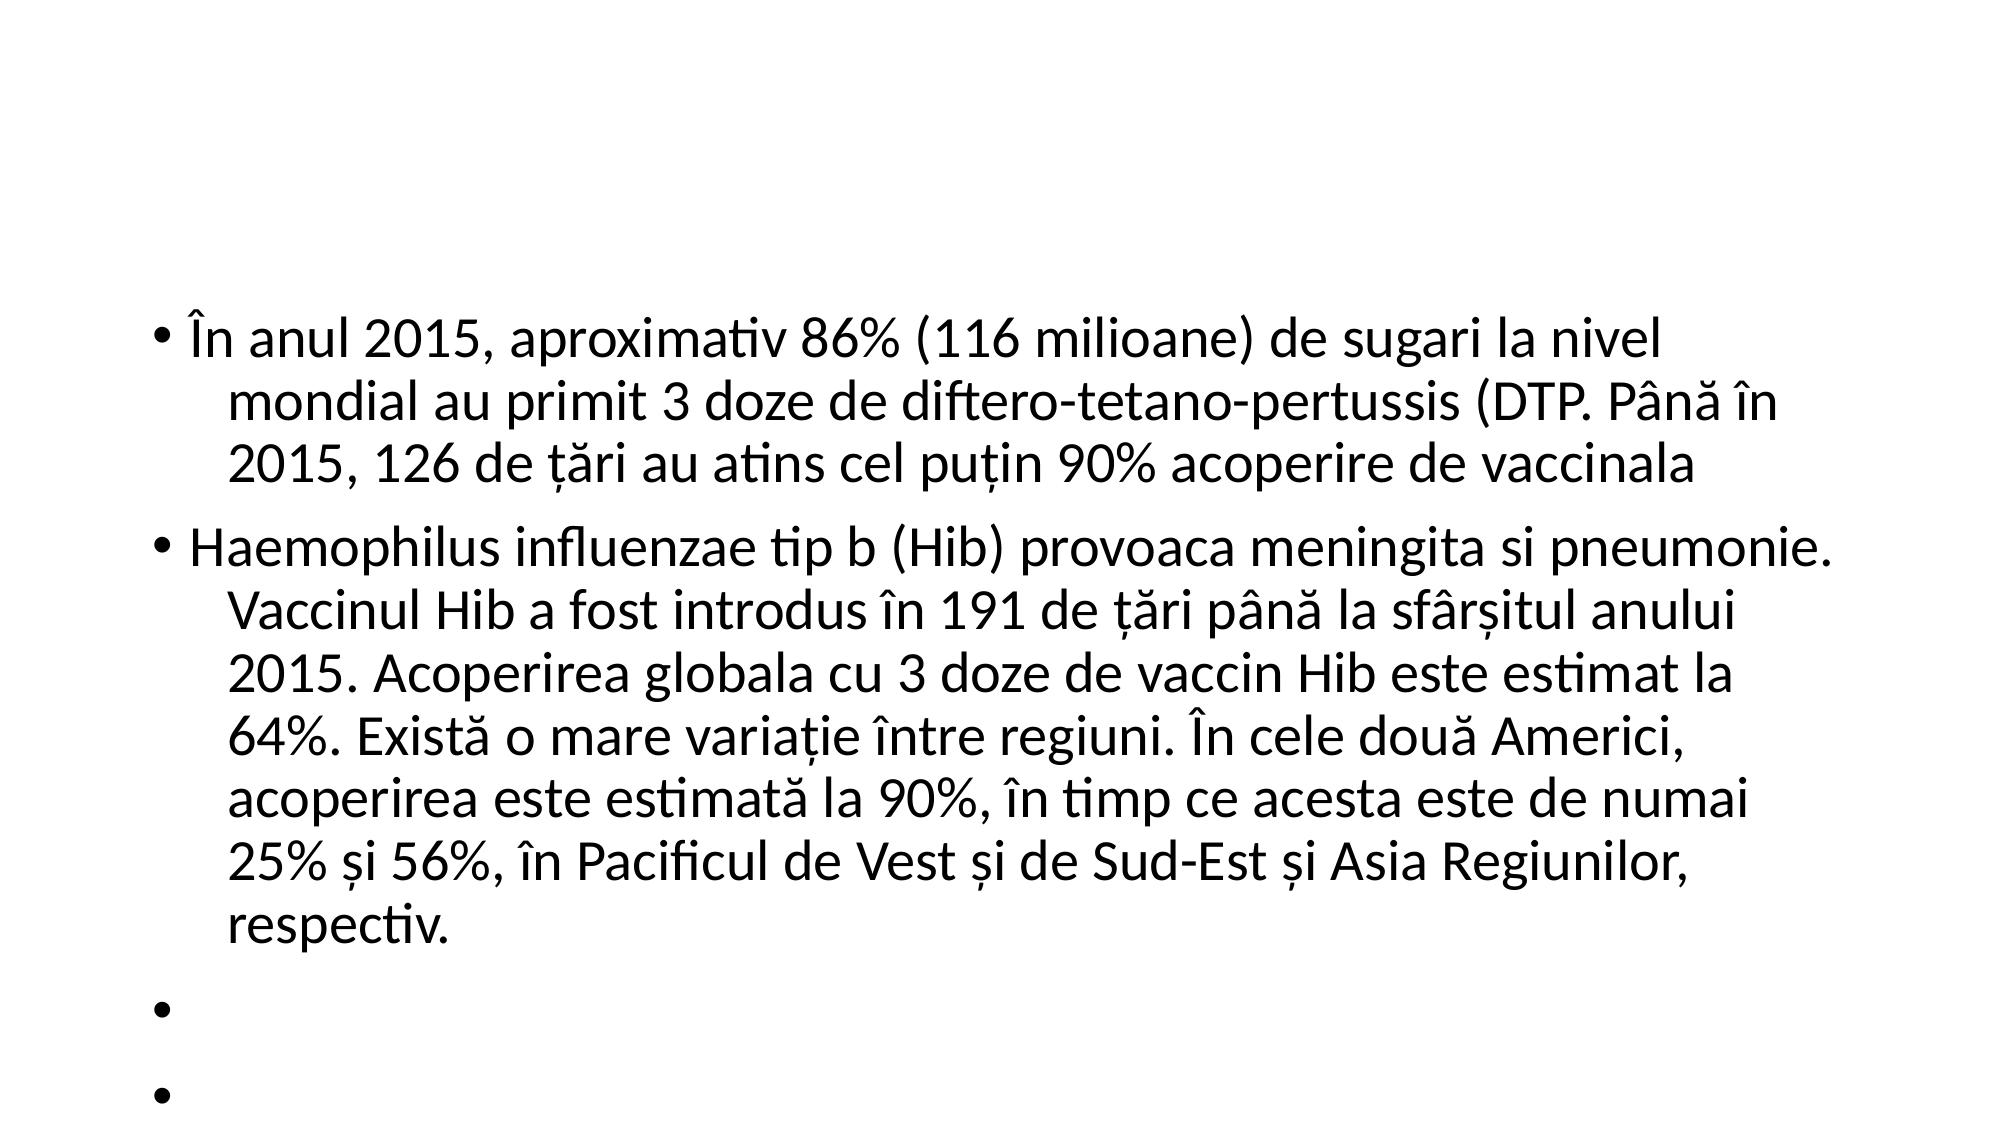

#
În anul 2015, aproximativ 86% (116 milioane) de sugari la nivel mondial au primit 3 doze de diftero-tetano-pertussis (DTP. Până în 2015, 126 de țări au atins cel puțin 90% acoperire de vaccinala
Haemophilus influenzae tip b (Hib) provoaca meningita si pneumonie. Vaccinul Hib a fost introdus în 191 de țări până la sfârșitul anului 2015. Acoperirea globala cu 3 doze de vaccin Hib este estimat la 64%. Există o mare variație între regiuni. În cele două Americi, acoperirea este estimată la 90%, în timp ce acesta este de numai 25% și 56%, în Pacificul de Vest și de Sud-Est și Asia Regiunilor, respectiv.